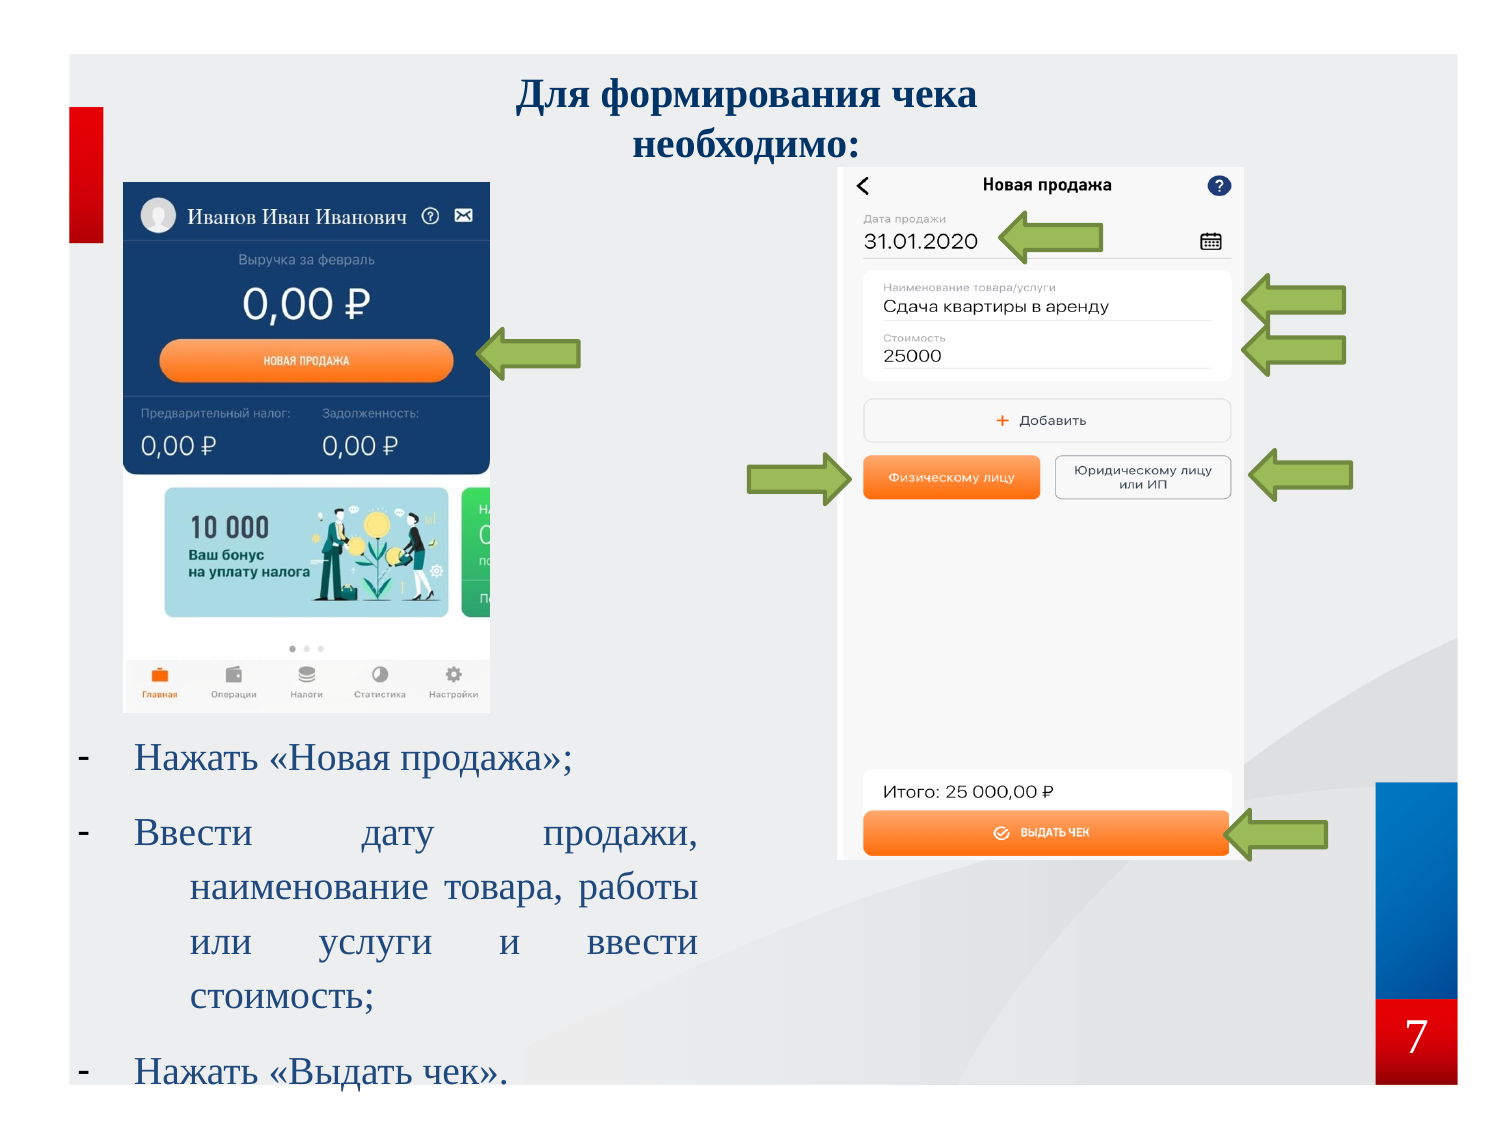

Для формирования чека необходимо:
Нажать «Новая продажа»;
Ввести дату продажи, наименование товара, работы или услуги и ввести стоимость;
Нажать «Выдать чек».
7